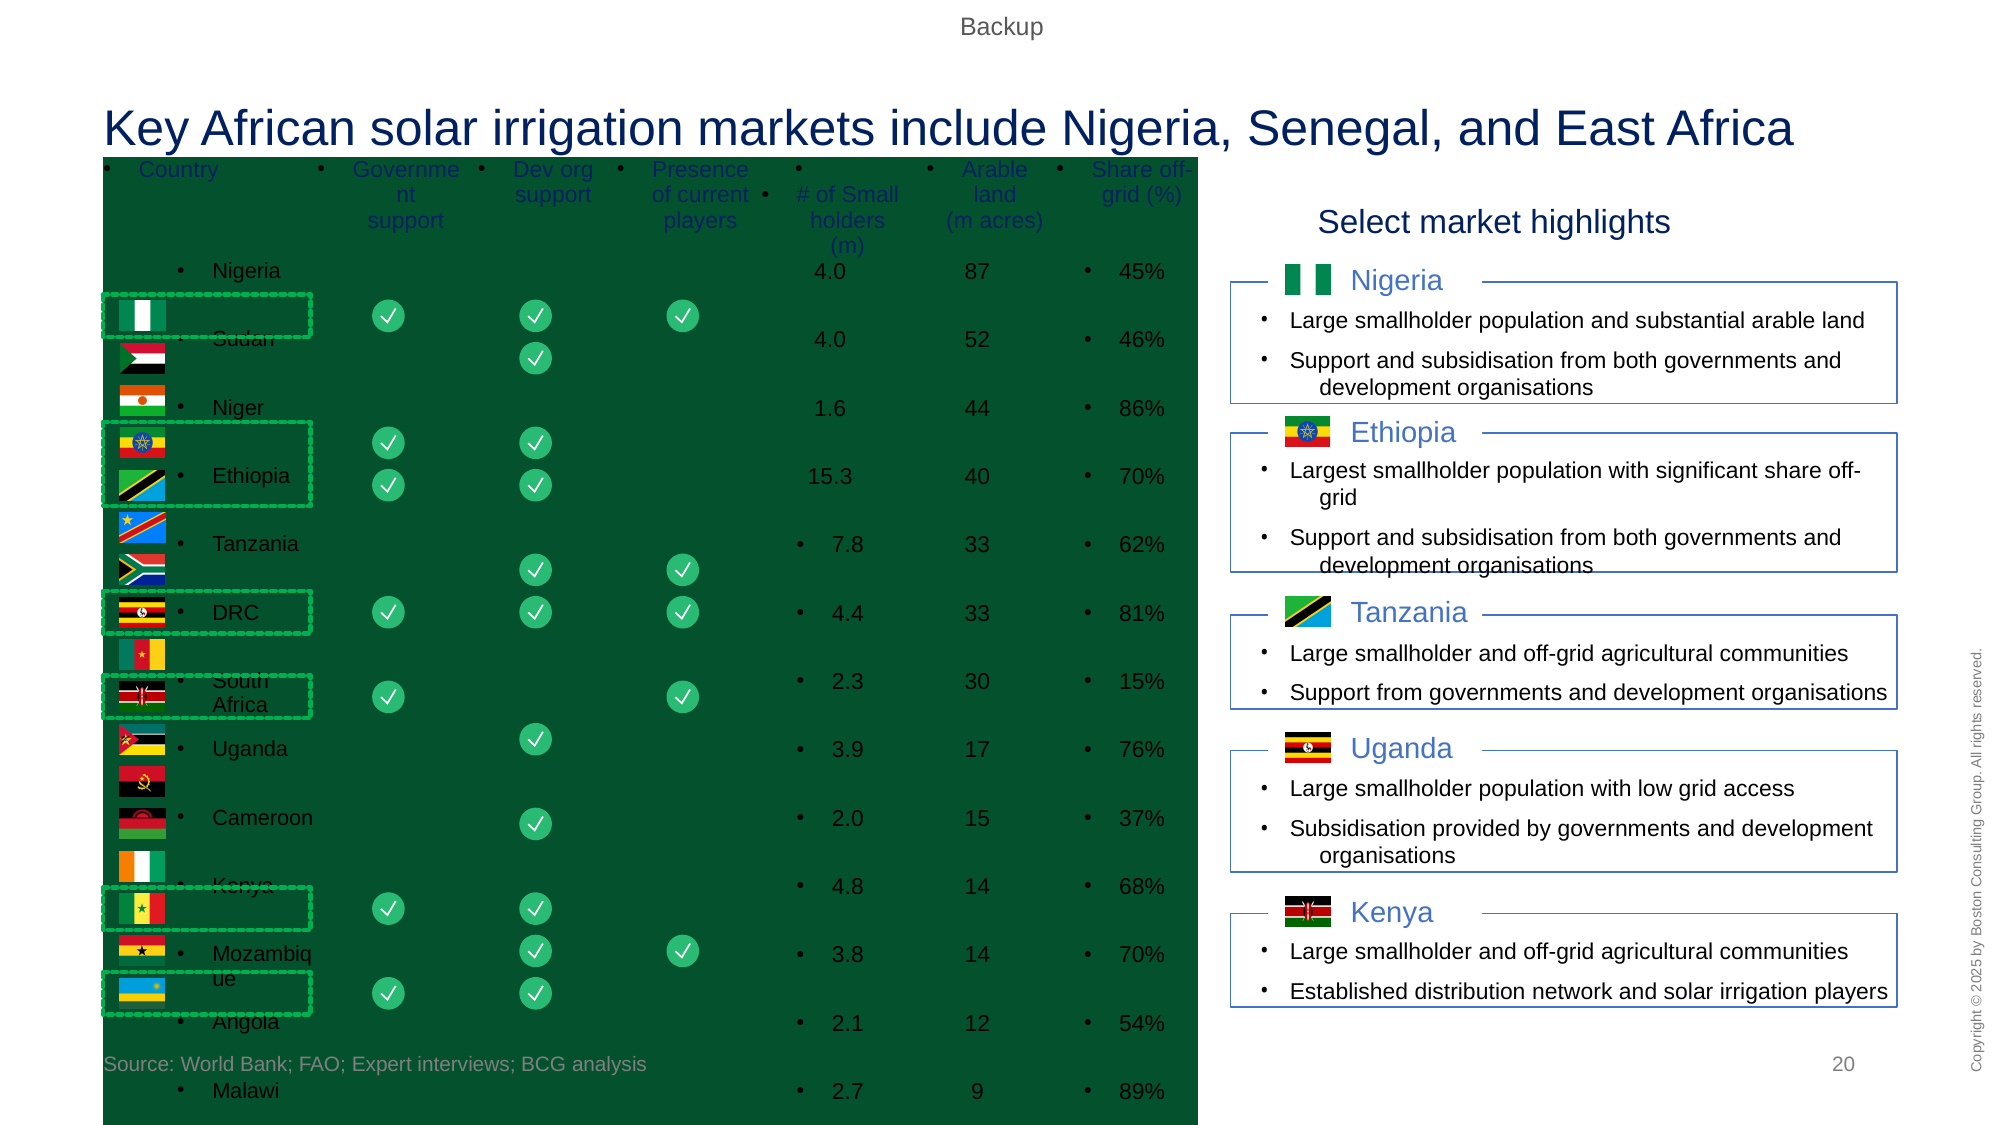

Key African solar irrigation markets include Nigeria, Senegal, and East Africa
| Country | | Government support | Dev org support | Presence of current players | # of Small holders (m) | Arable land (m acres) | Share off-grid (%) |
| --- | --- | --- | --- | --- | --- | --- | --- |
| | Nigeria | | | | 4.0 | 87 | 45% |
| | Sudan | | | | 4.0 | 52 | 46% |
| | Niger | | | | 1.6 | 44 | 86% |
| | Ethiopia | | | | 15.3 | 40 | 70% |
| | Tanzania | | | | 7.8 | 33 | 62% |
| | DRC | | | | 4.4 | 33 | 81% |
| | South Africa | | | | 2.3 | 30 | 15% |
| | Uganda | | | | 3.9 | 17 | 76% |
| | Cameroon | | | | 2.0 | 15 | 37% |
| | Kenya | | | | 4.8 | 14 | 68% |
| | Mozambique | | | | 3.8 | 14 | 70% |
| | Angola | | | | 2.1 | 12 | 54% |
| | Malawi | | | | 2.7 | 9 | 89% |
| | Cote d'Ivoire | | | | 1.4 | 9 | 31% |
| | Senegal | | | | 0.2 | 8 | 75% |
| | Ghana | | | | 3.5 | 6 | 16% |
| | Rwanda | | | | 1.9 | 3 | 82% |
Select market highlights
Nigeria
Large smallholder population and substantial arable land
Support and subsidisation from both governments and development organisations
Ethiopia
Largest smallholder population with significant share off-grid
Support and subsidisation from both governments and development organisations
Tanzania
Large smallholder and off-grid agricultural communities
Support from governments and development organisations
Uganda
Large smallholder population with low grid access
Subsidisation provided by governments and development organisations
Kenya
Large smallholder and off-grid agricultural communities
Established distribution network and solar irrigation players
Source: World Bank; FAO; Expert interviews; BCG analysis